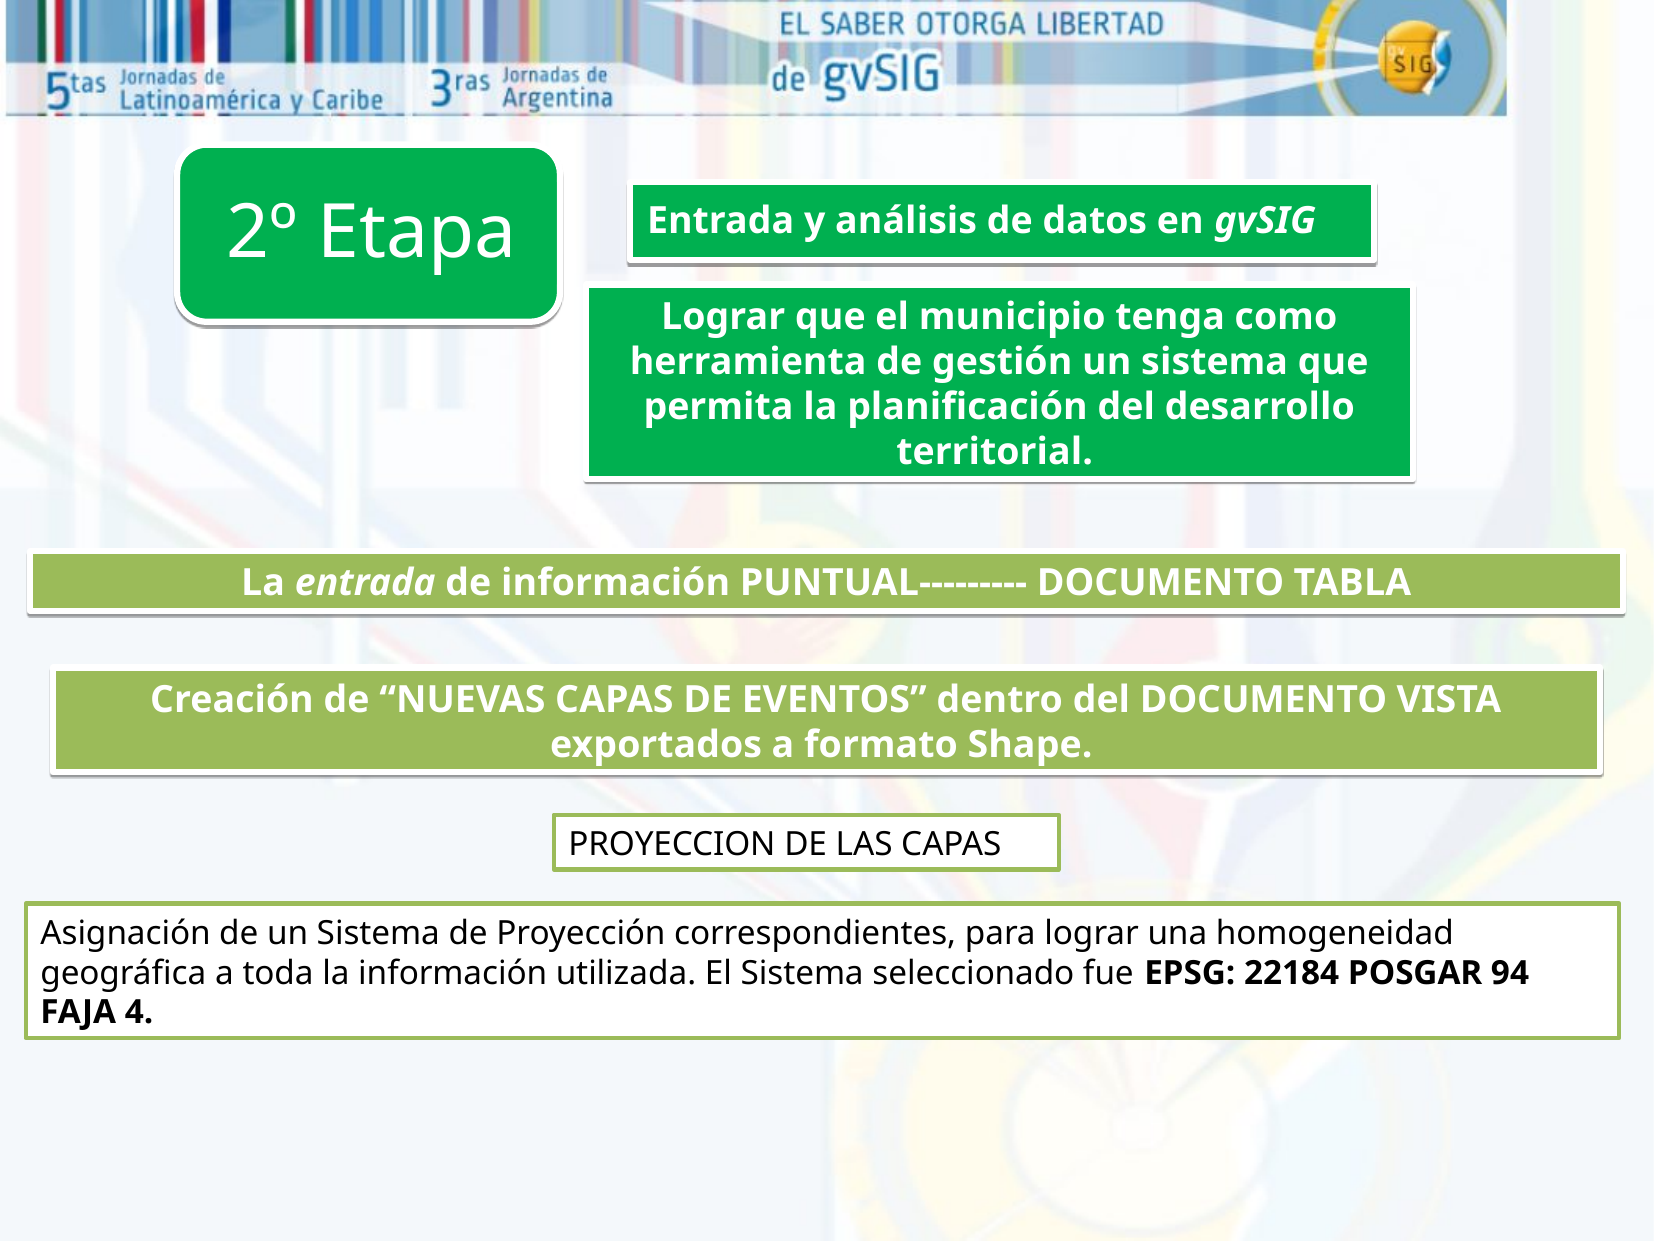

2º Etapa
 Entrada y análisis de datos en gvSIG
Lograr que el municipio tenga como herramienta de gestión un sistema que permita la planificación del desarrollo territorial.
La entrada de información PUNTUAL--------- DOCUMENTO TABLA
Creación de “NUEVAS CAPAS DE EVENTOS” dentro del DOCUMENTO VISTA exportados a formato Shape.
PROYECCION DE LAS CAPAS
Asignación de un Sistema de Proyección correspondientes, para lograr una homogeneidad geográfica a toda la información utilizada. El Sistema seleccionado fue EPSG: 22184 POSGAR 94 FAJA 4.